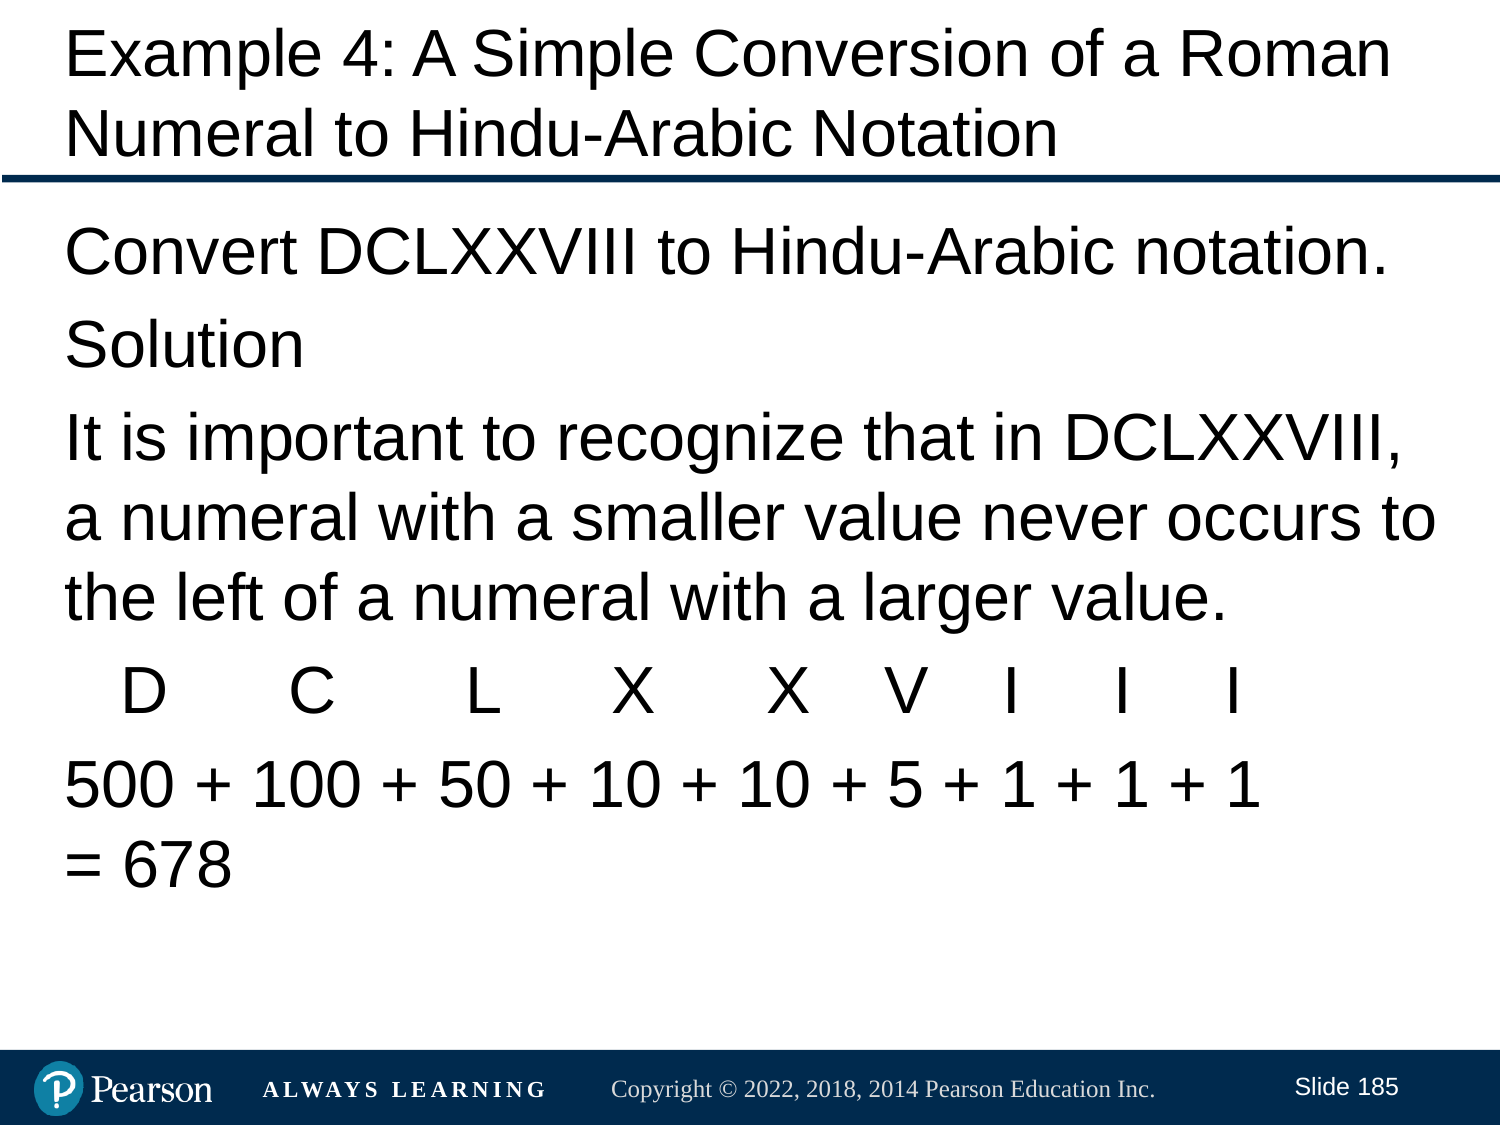

# Example 4: A Simple Conversion of a Roman Numeral to Hindu-Arabic Notation
Convert DCLXXVIII to Hindu-Arabic notation.
Solution
It is important to recognize that in DCLXXVIII, a numeral with a smaller value never occurs to the left of a numeral with a larger value.
 D 	 C L X X V I I I
500 + 100 + 50 + 10 + 10 + 5 + 1 + 1 + 1
= 678